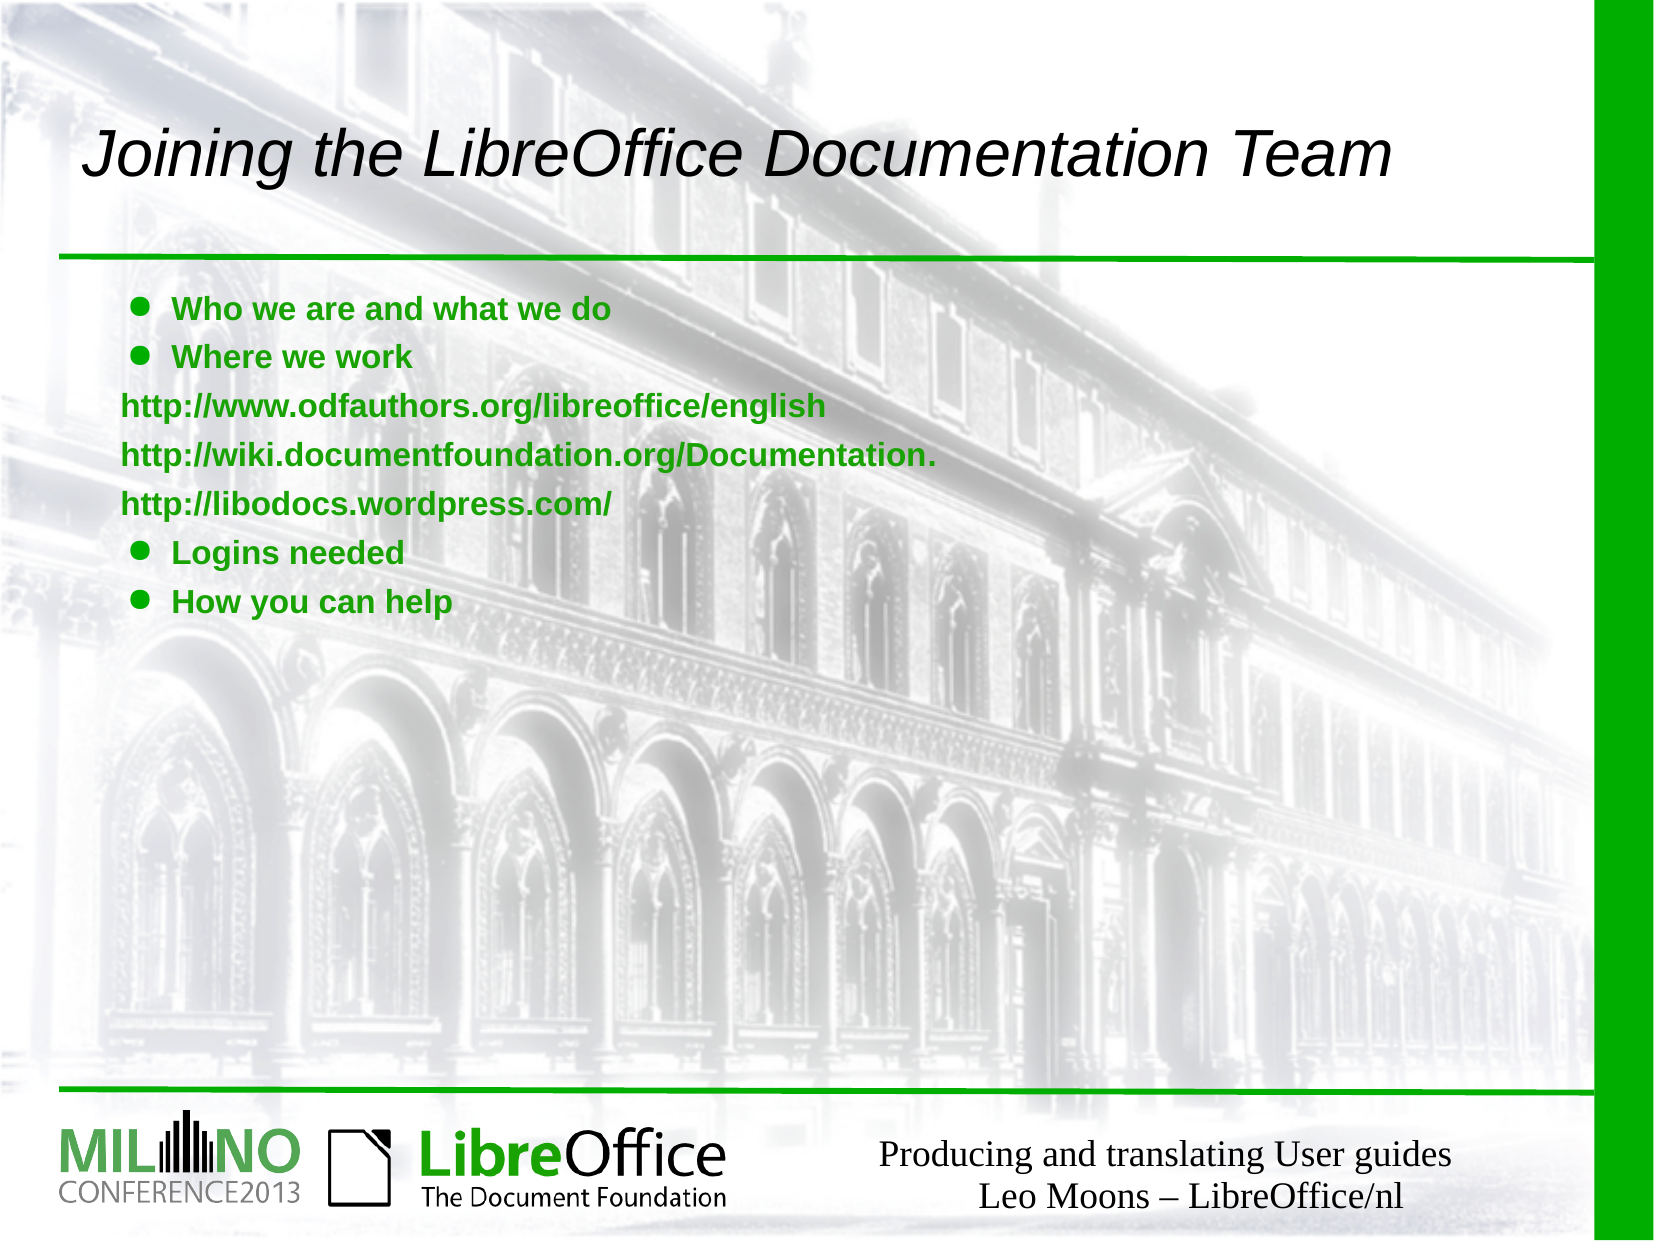

# Joining the LibreOffice Documentation Team
Who we are and what we do
Where we work
http://www.odfauthors.org/libreoffice/english
http://wiki.documentfoundation.org/Documentation.
http://libodocs.wordpress.com/
Logins needed
How you can help
Producing and translating User guides
Leo Moons – LibreOffice/nl